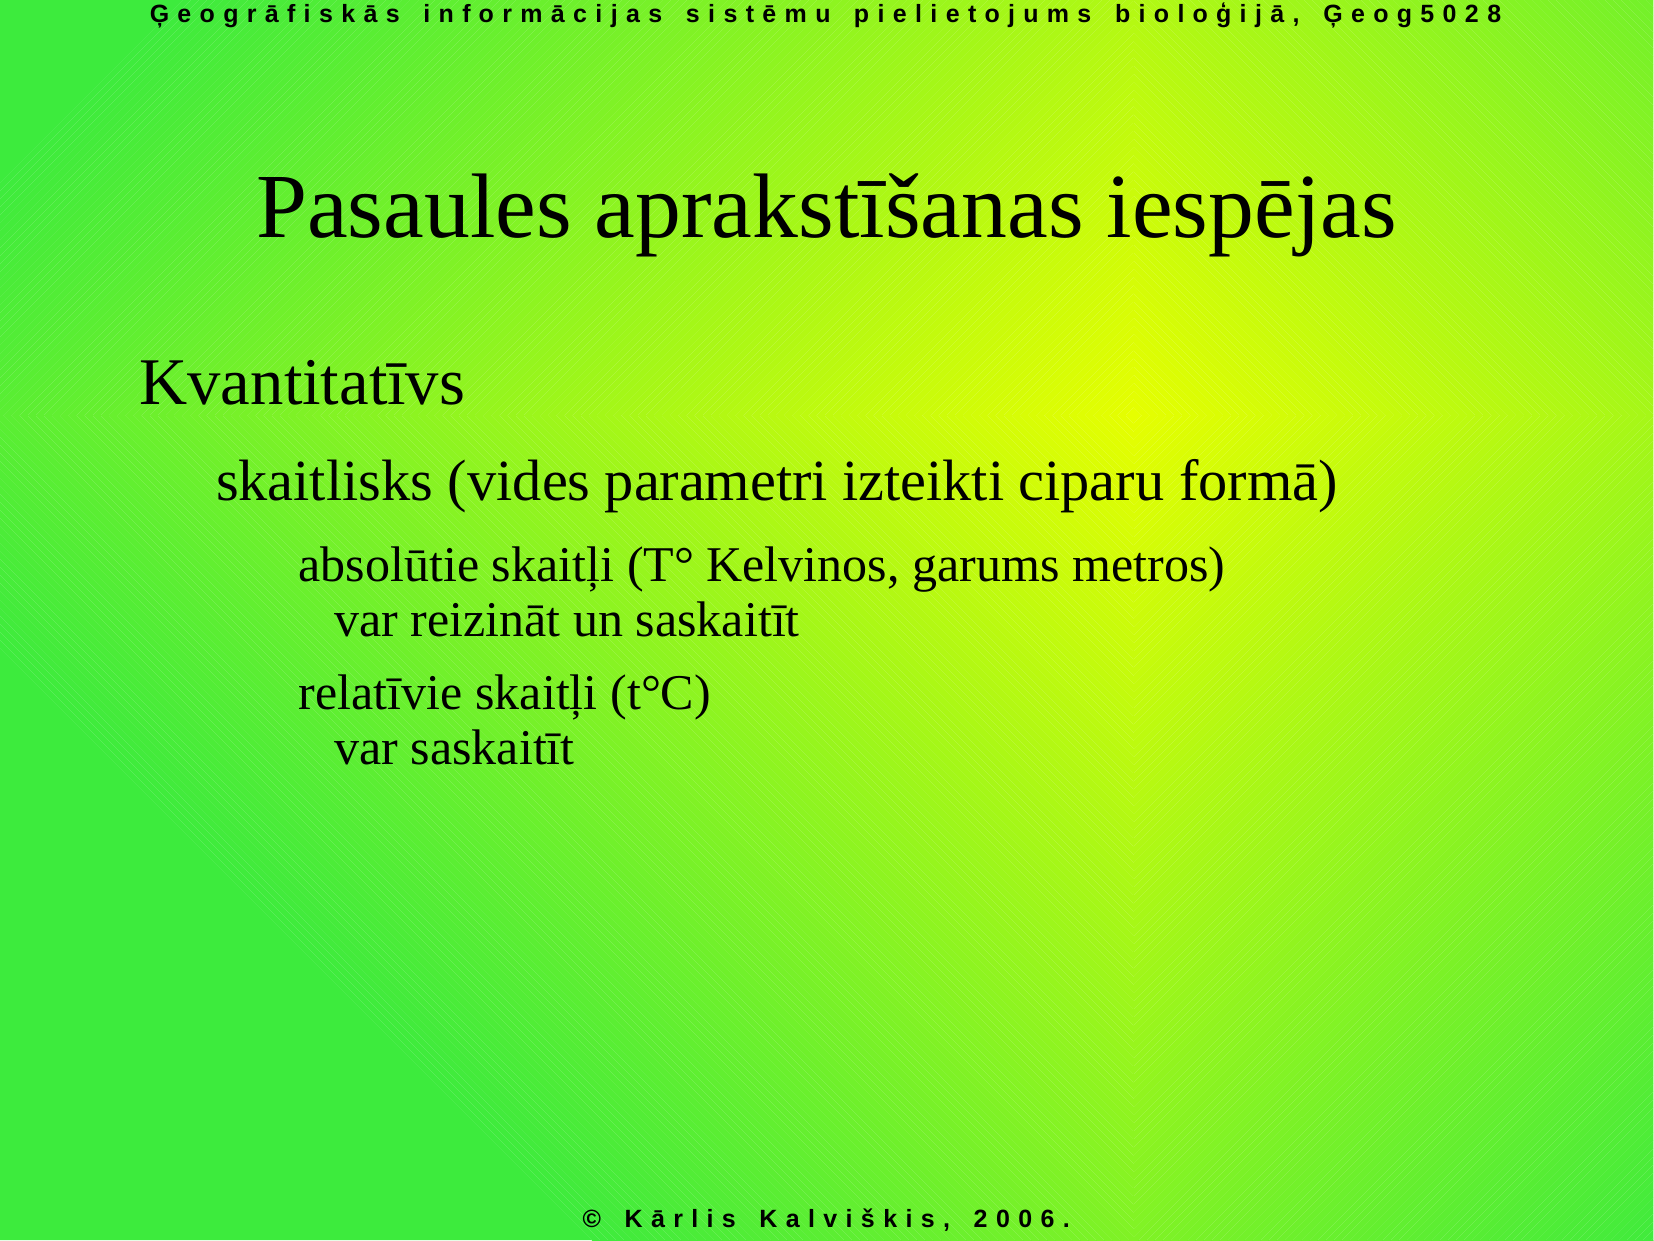

# Pasaules aprakstīšanas iespējas
Kvantitatīvs
skaitlisks (vides parametri izteikti ciparu formā)
absolūtie skaitļi (T° Kelvinos, garums metros)
var reizināt un saskaitīt
relatīvie skaitļi (t°C)
var saskaitīt